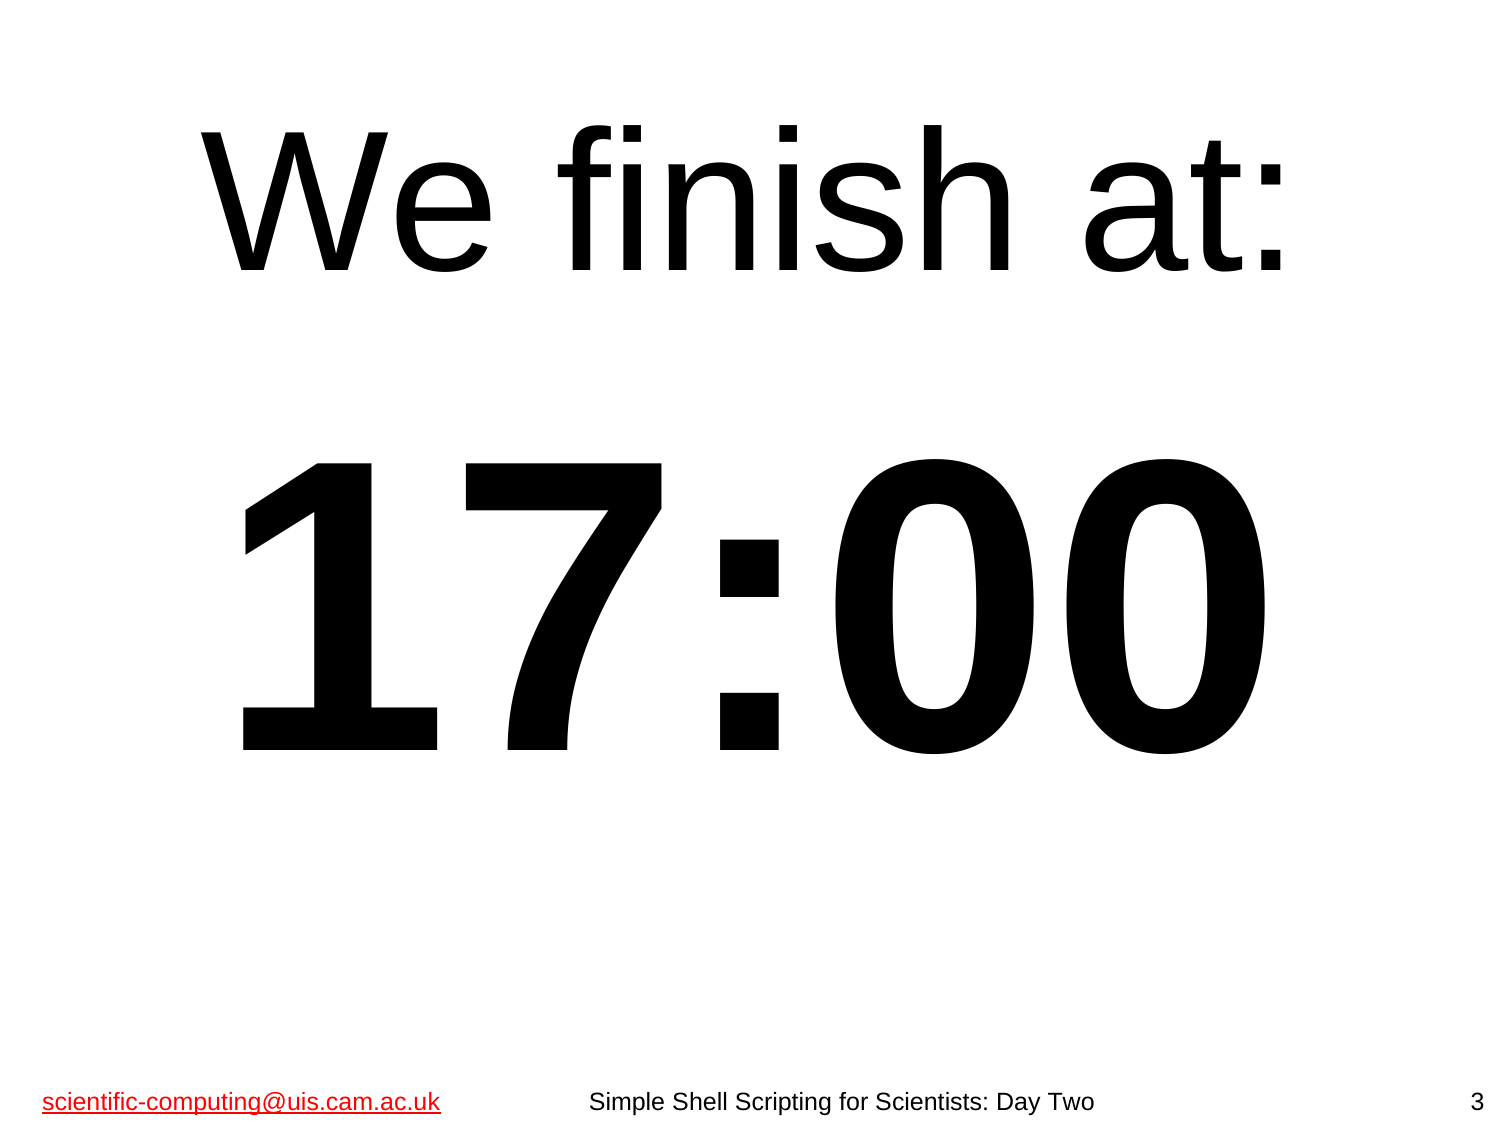

# We finish at:
17:00
escience-support@ucs.cam.ac.uk	Simple Shell Scripting for Scientists: Day One
3